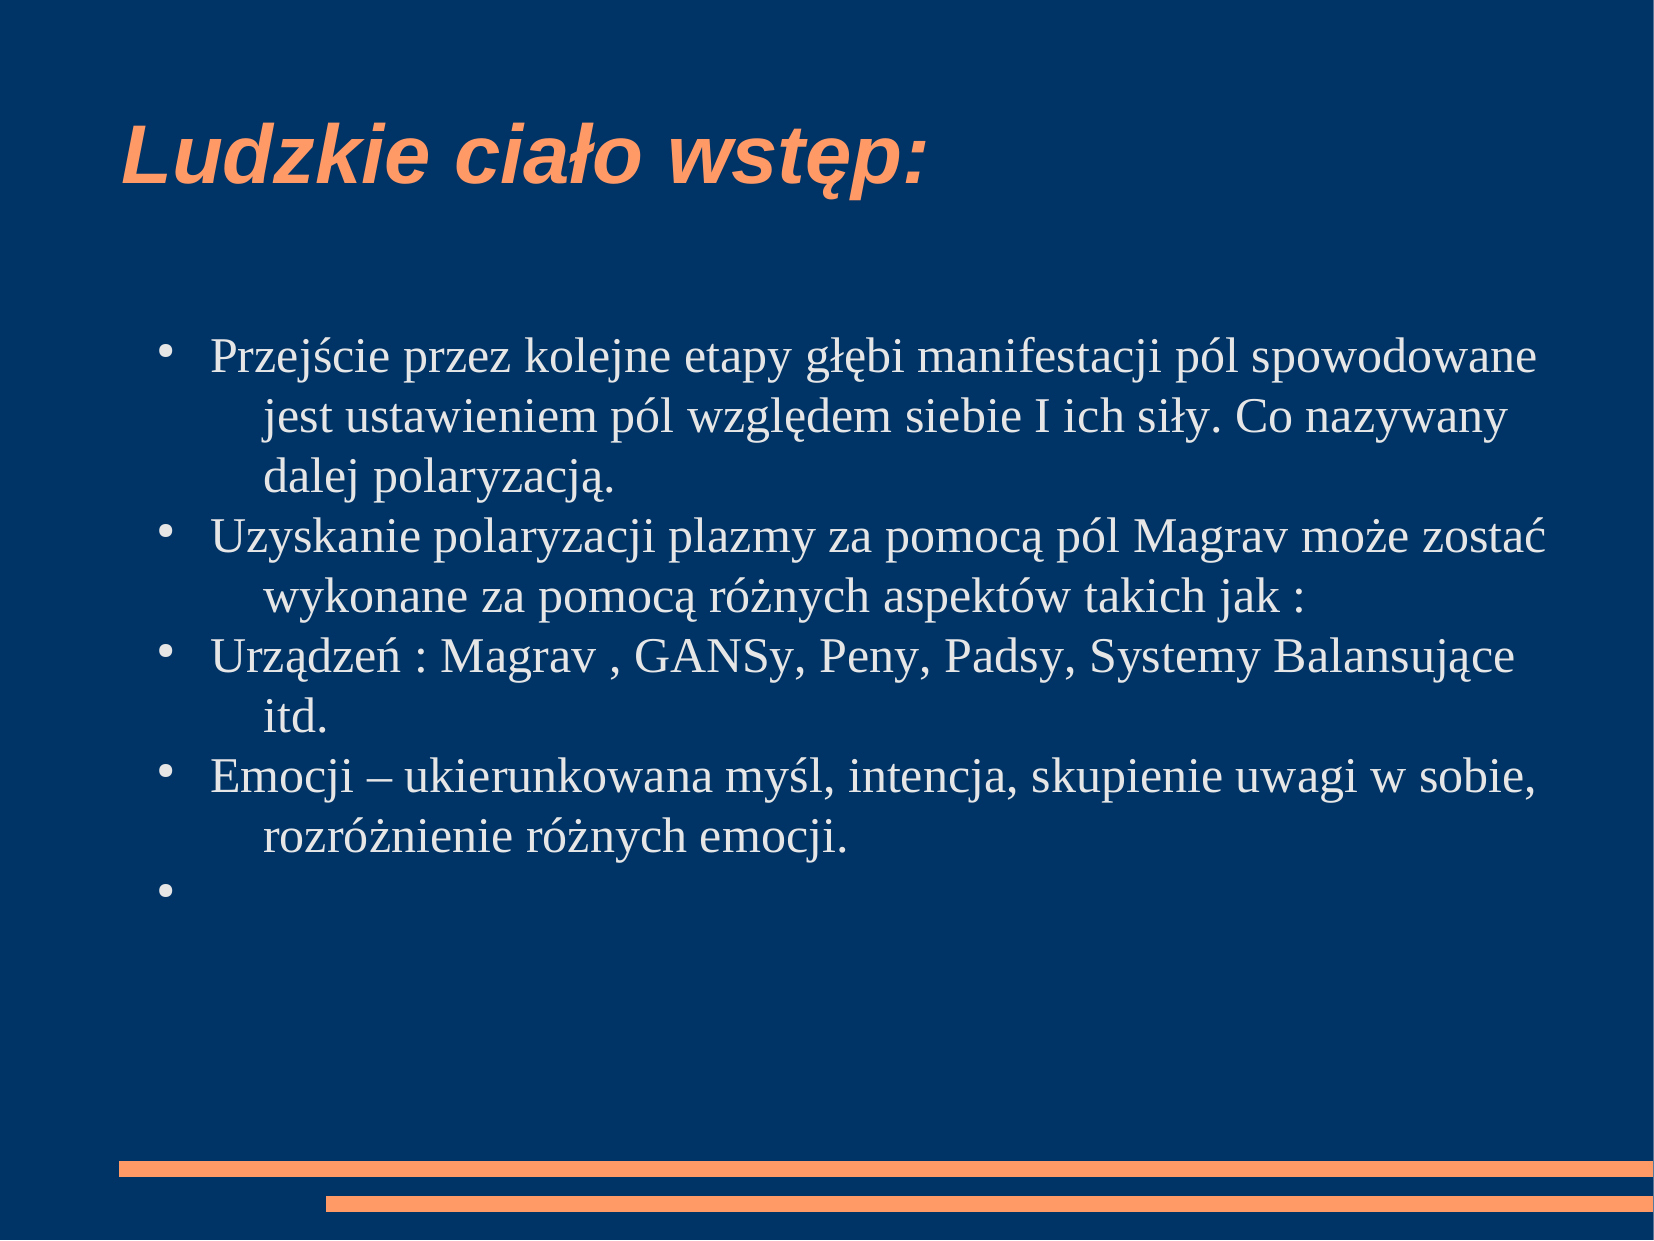

# Ludzkie ciało wstęp:
Przejście przez kolejne etapy głębi manifestacji pól spowodowane jest ustawieniem pól względem siebie I ich siły. Co nazywany dalej polaryzacją.
Uzyskanie polaryzacji plazmy za pomocą pól Magrav może zostać wykonane za pomocą różnych aspektów takich jak :
Urządzeń : Magrav , GANSy, Peny, Padsy, Systemy Balansujące itd.
Emocji – ukierunkowana myśl, intencja, skupienie uwagi w sobie, rozróżnienie różnych emocji.